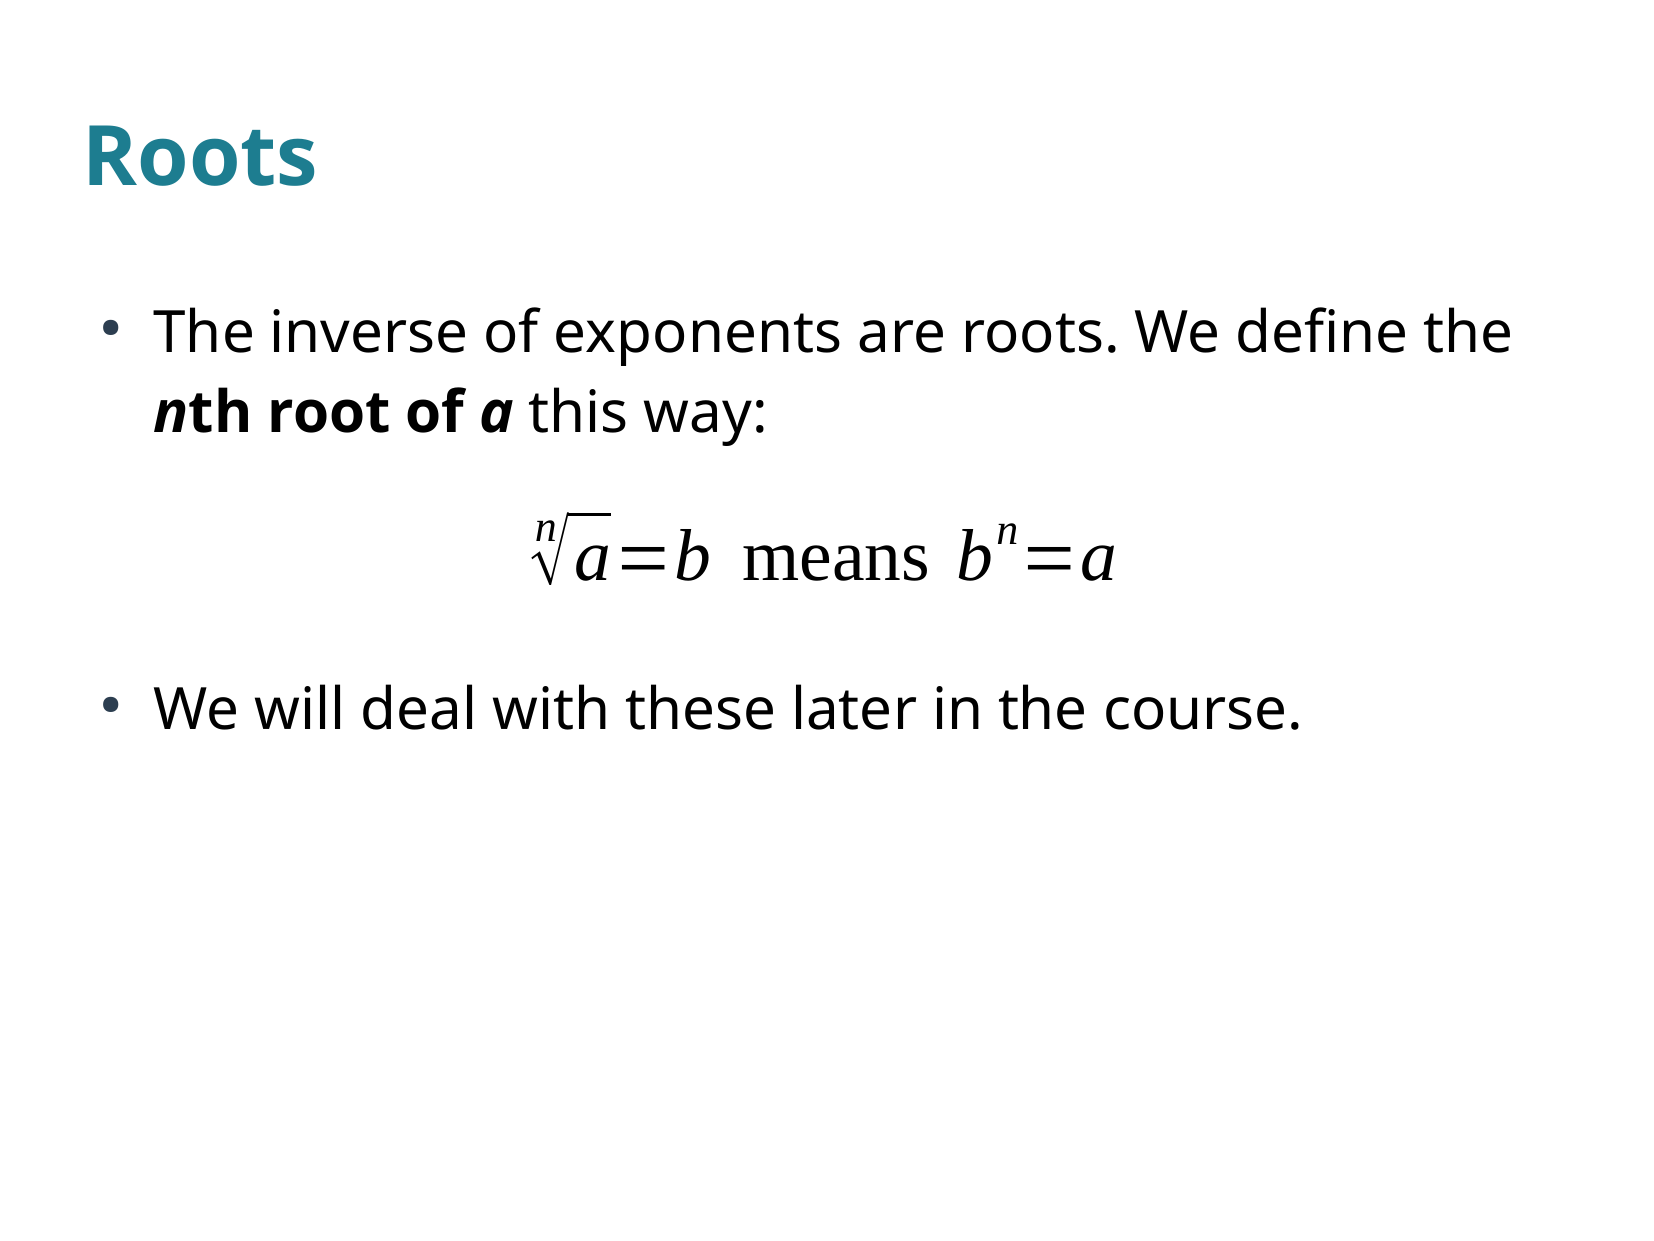

# Roots
The inverse of exponents are roots. We define the nth root of a this way:
We will deal with these later in the course.